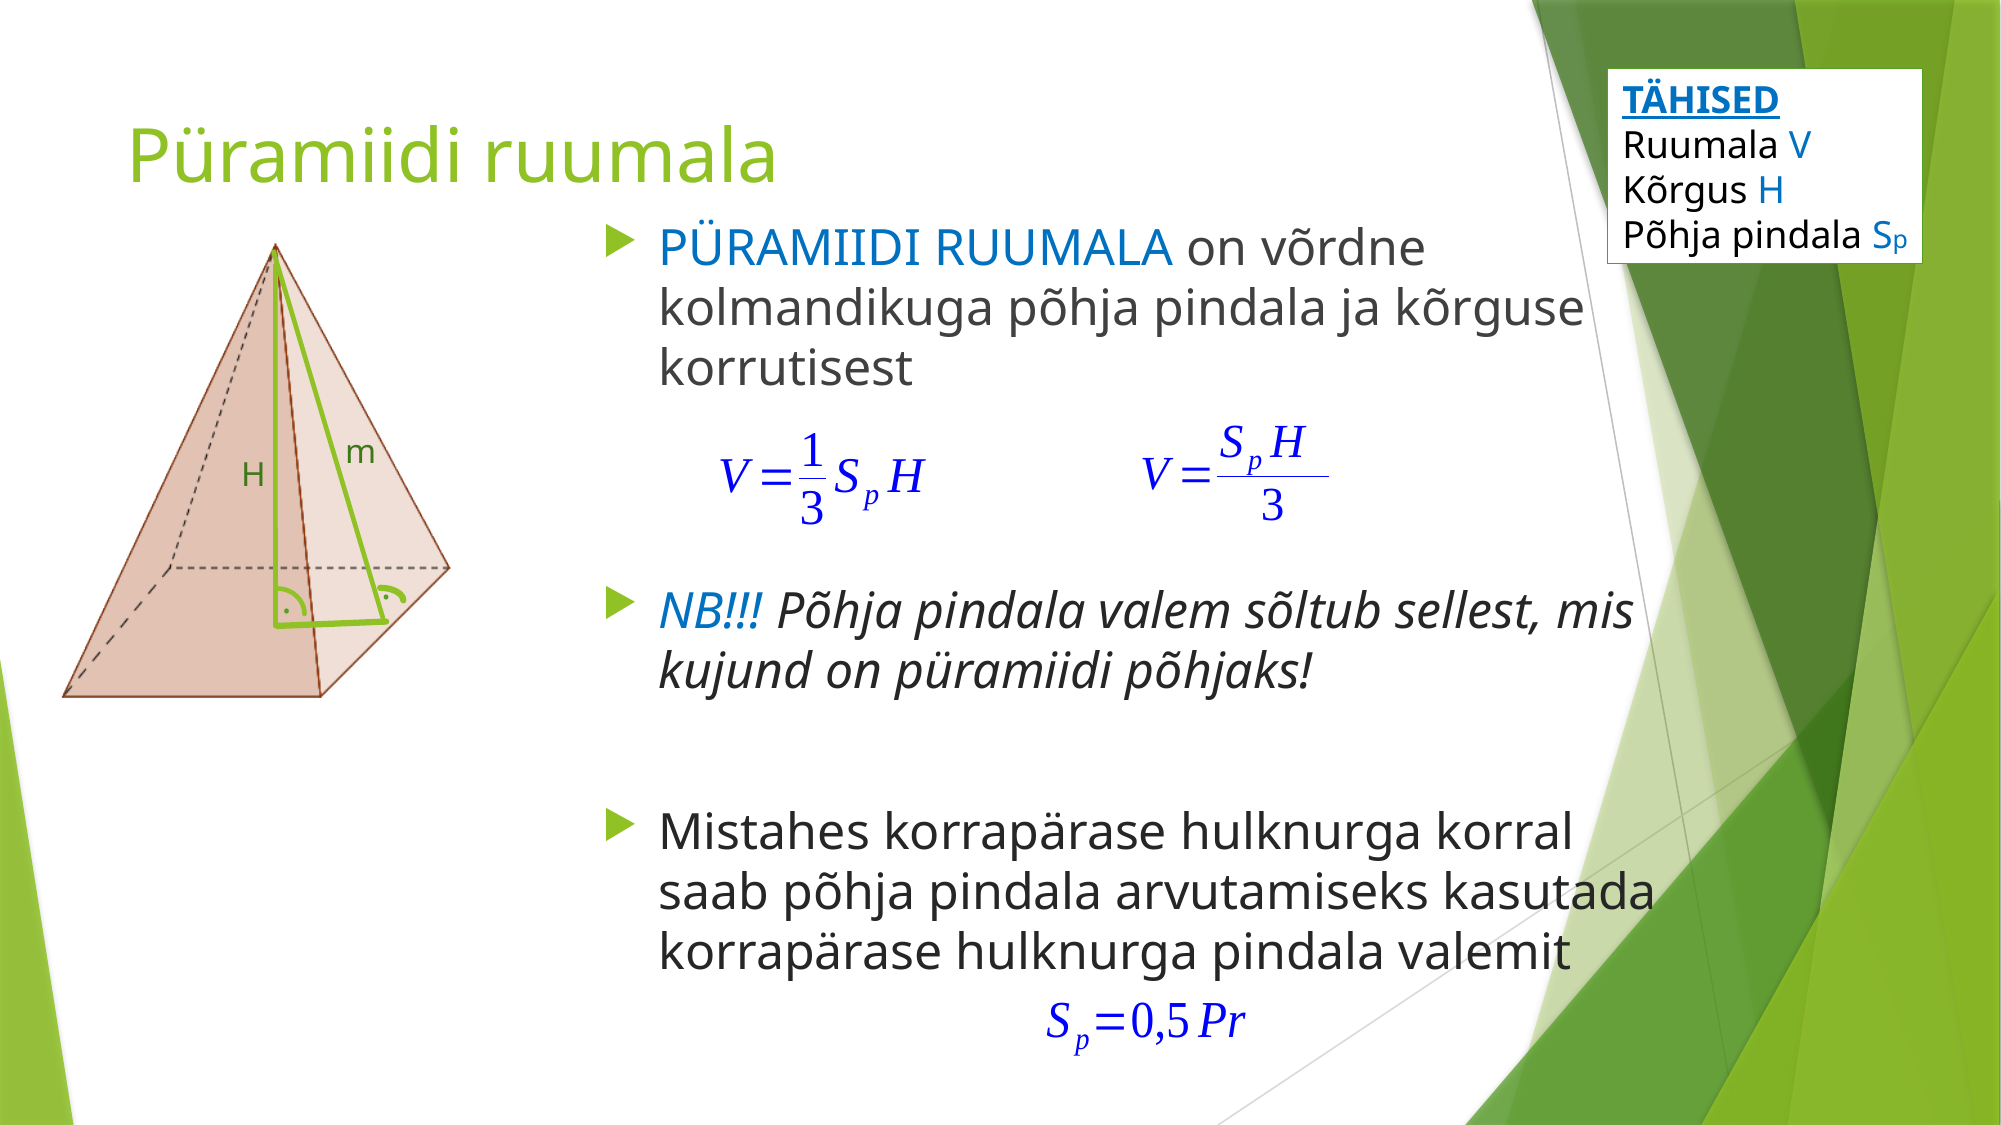

TÄHISED
Ruumala V
Kõrgus H
Põhja pindala Sp
# Püramiidi ruumala
PÜRAMIIDI RUUMALA on võrdne kolmandikuga põhja pindala ja kõrguse korrutisest
NB!!! Põhja pindala valem sõltub sellest, mis kujund on püramiidi põhjaks!
Mistahes korrapärase hulknurga korral saab põhja pindala arvutamiseks kasutada korrapärase hulknurga pindala valemit
m
H
.
.